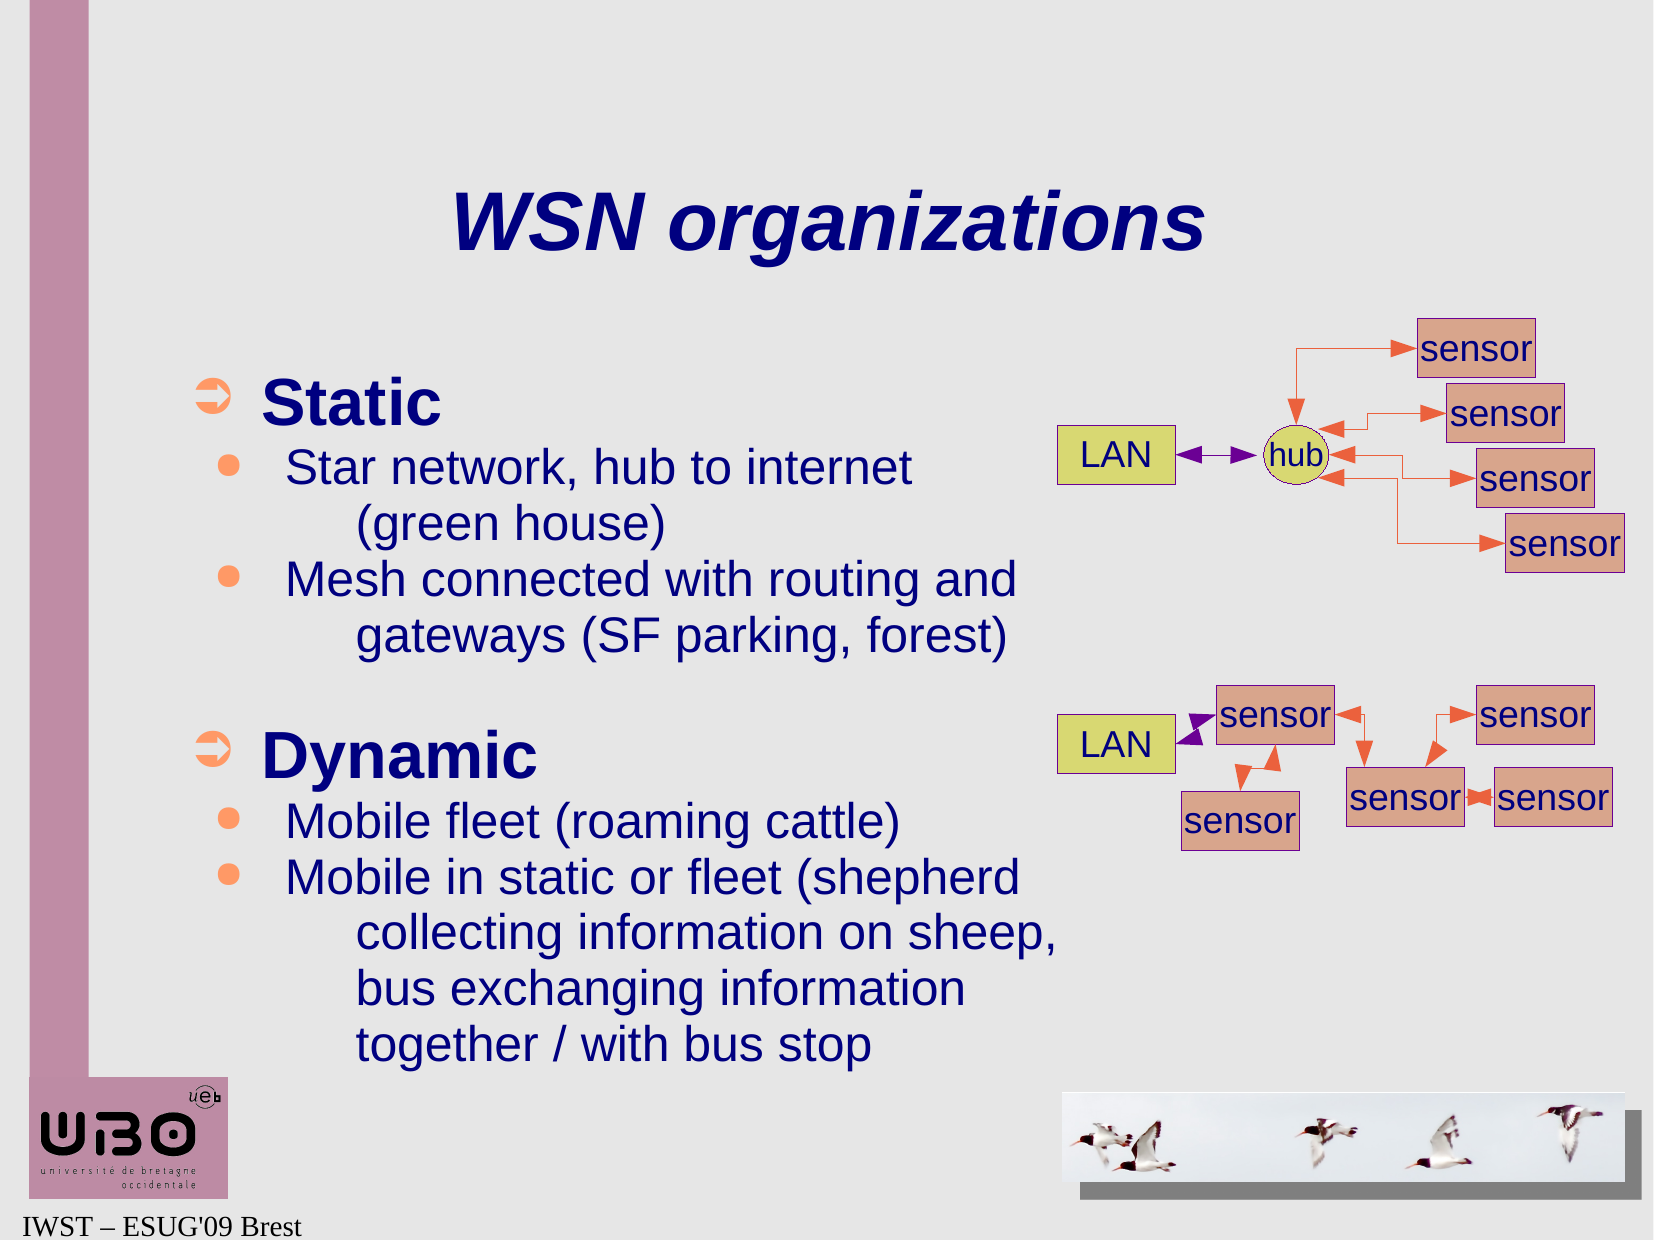

# WSN organizations
sensor
Static
Star network, hub to internet (green house)
Mesh connected with routing and gateways (SF parking, forest)
Dynamic
Mobile fleet (roaming cattle)
Mobile in static or fleet (shepherd collecting information on sheep, bus exchanging information together / with bus stop
sensor
LAN
hub
sensor
sensor
sensor
sensor
LAN
sensor
sensor
sensor